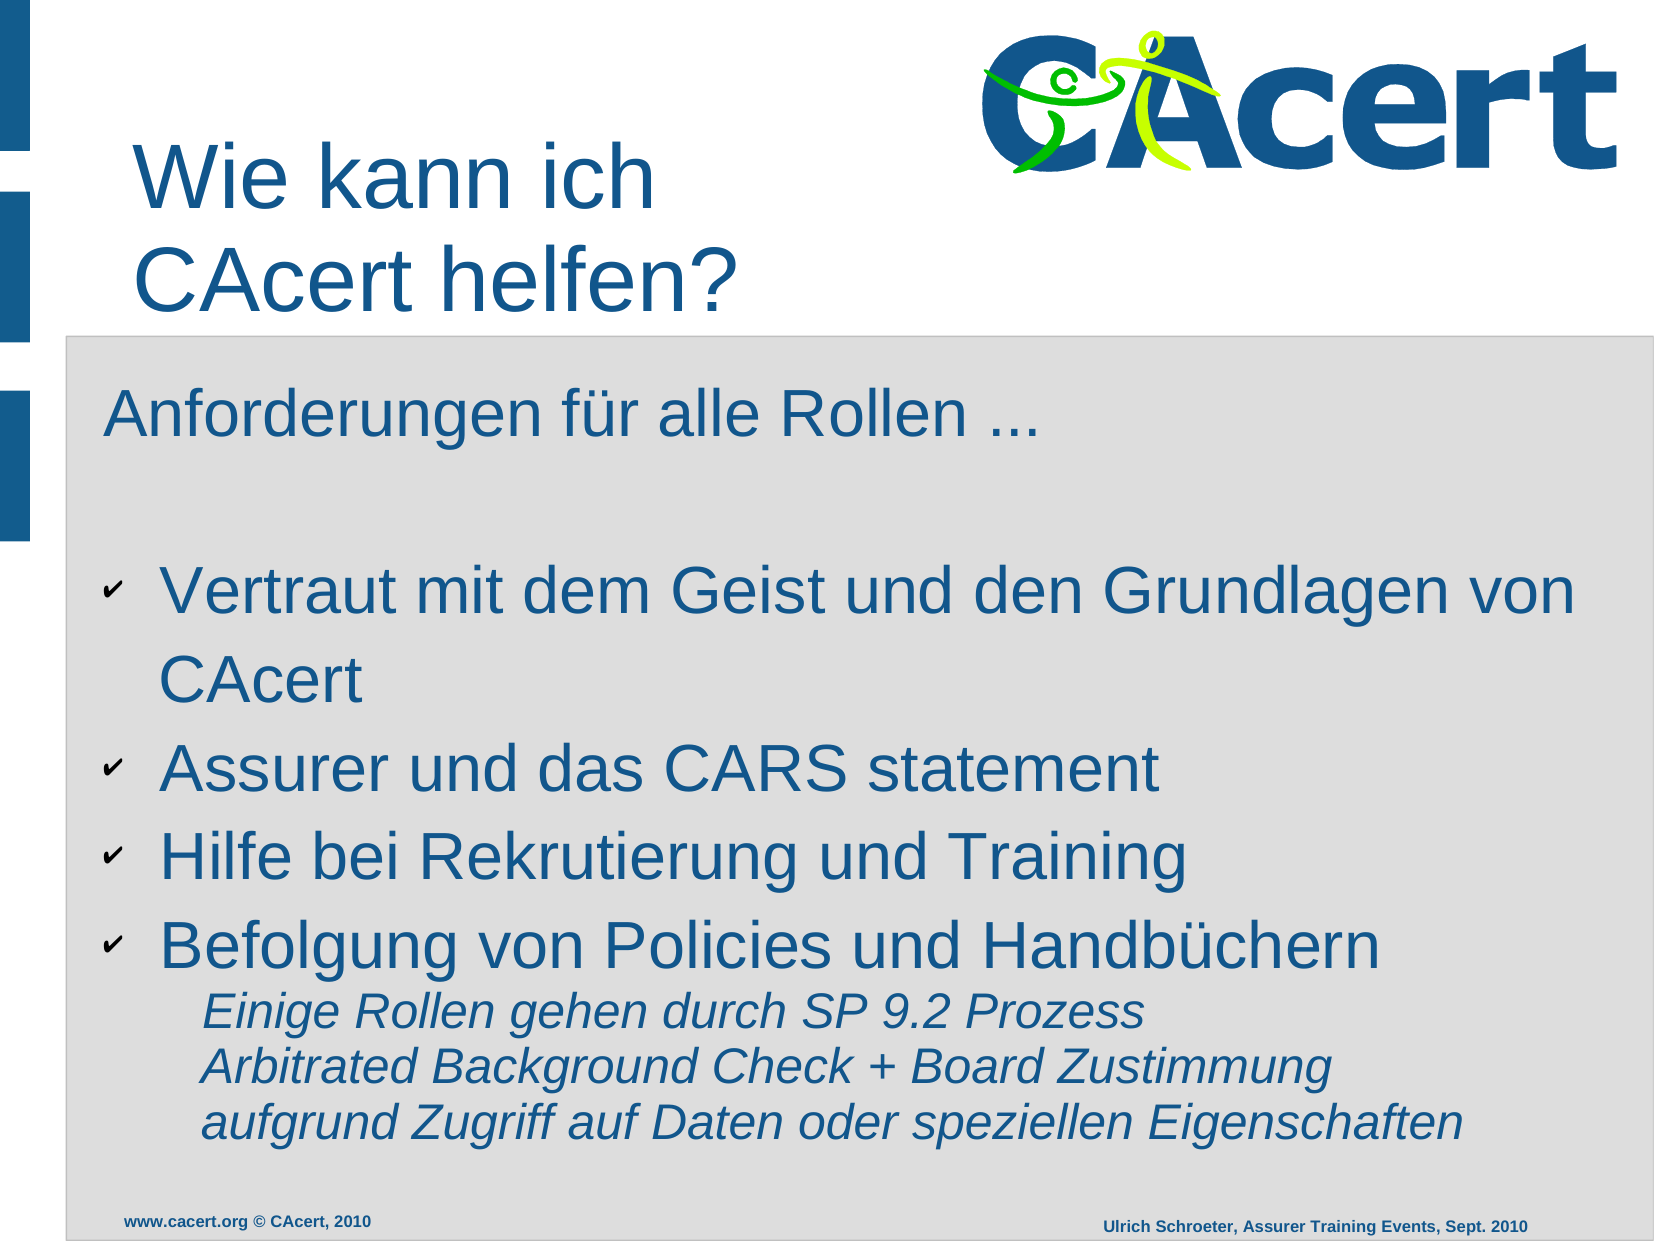

Wie kann ich
CAcert helfen?
Anforderungen für alle Rollen ...
 Vertraut mit dem Geist und den Grundlagen von
 CAcert
 Assurer und das CARS statement
 Hilfe bei Rekrutierung und Training
 Befolgung von Policies und Handbüchern
 Einige Rollen gehen durch SP 9.2 Prozess
 Arbitrated Background Check + Board Zustimmung
 aufgrund Zugriff auf Daten oder speziellen Eigenschaften